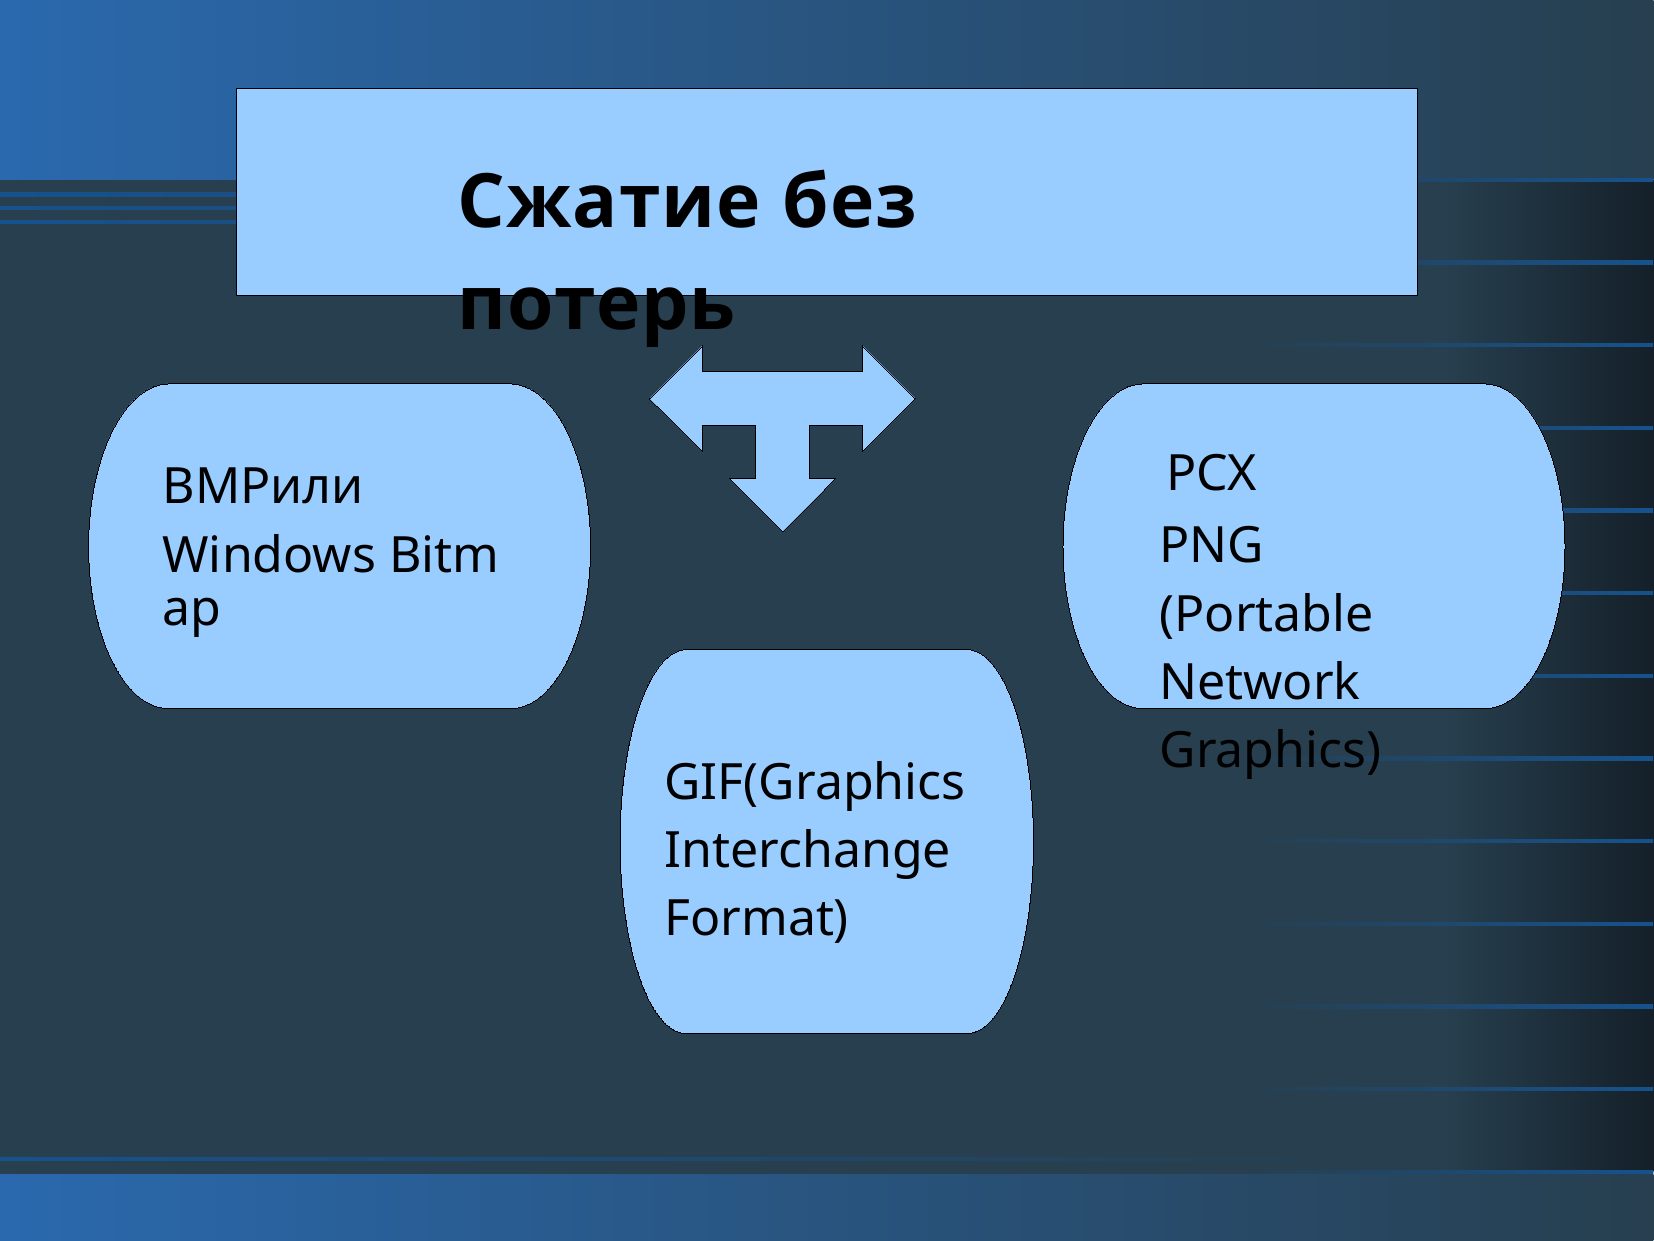

Сжатие без потерь
PCX
BMPили Windows Bitmap
PNG (Portable Network Graphics)
GIF(Graphics Interchange Format)